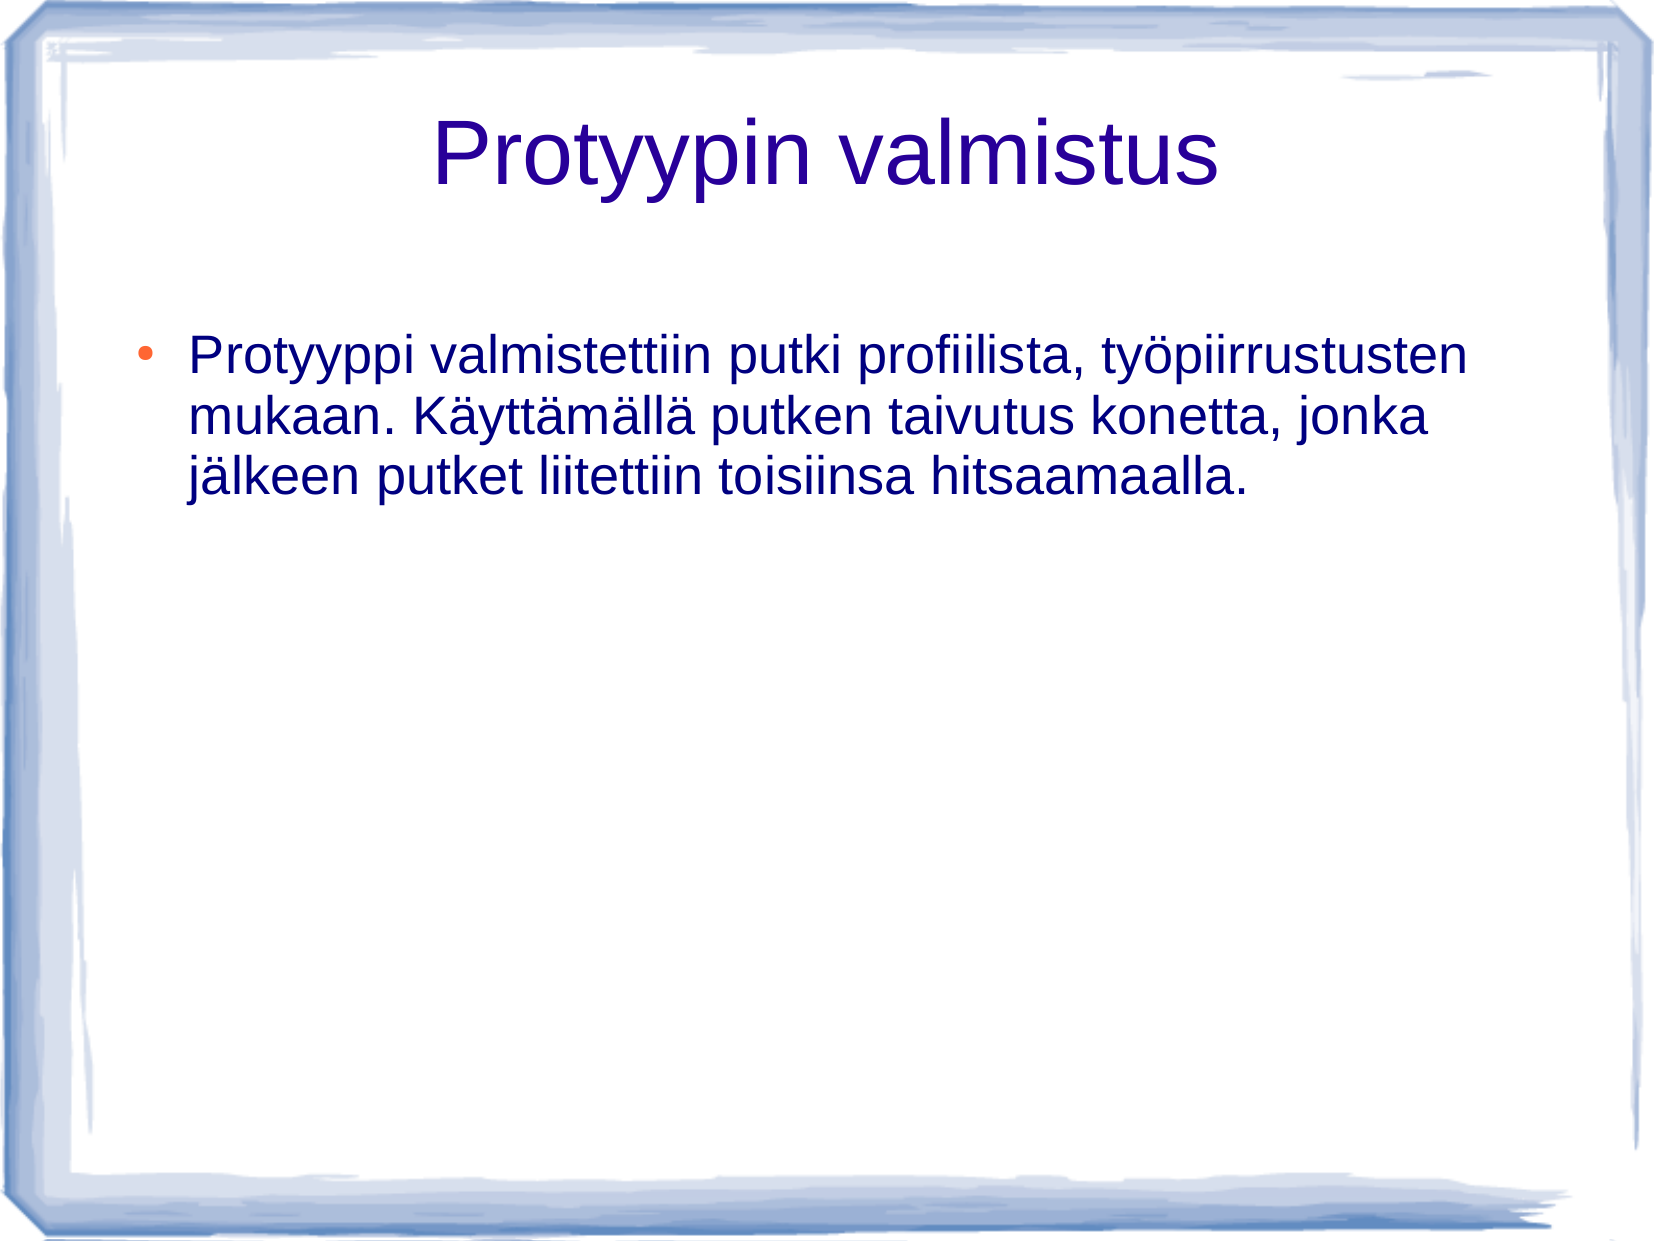

# Protyypin valmistus
Protyyppi valmistettiin putki profiilista, työpiirrustusten mukaan. Käyttämällä putken taivutus konetta, jonka jälkeen putket liitettiin toisiinsa hitsaamaalla.